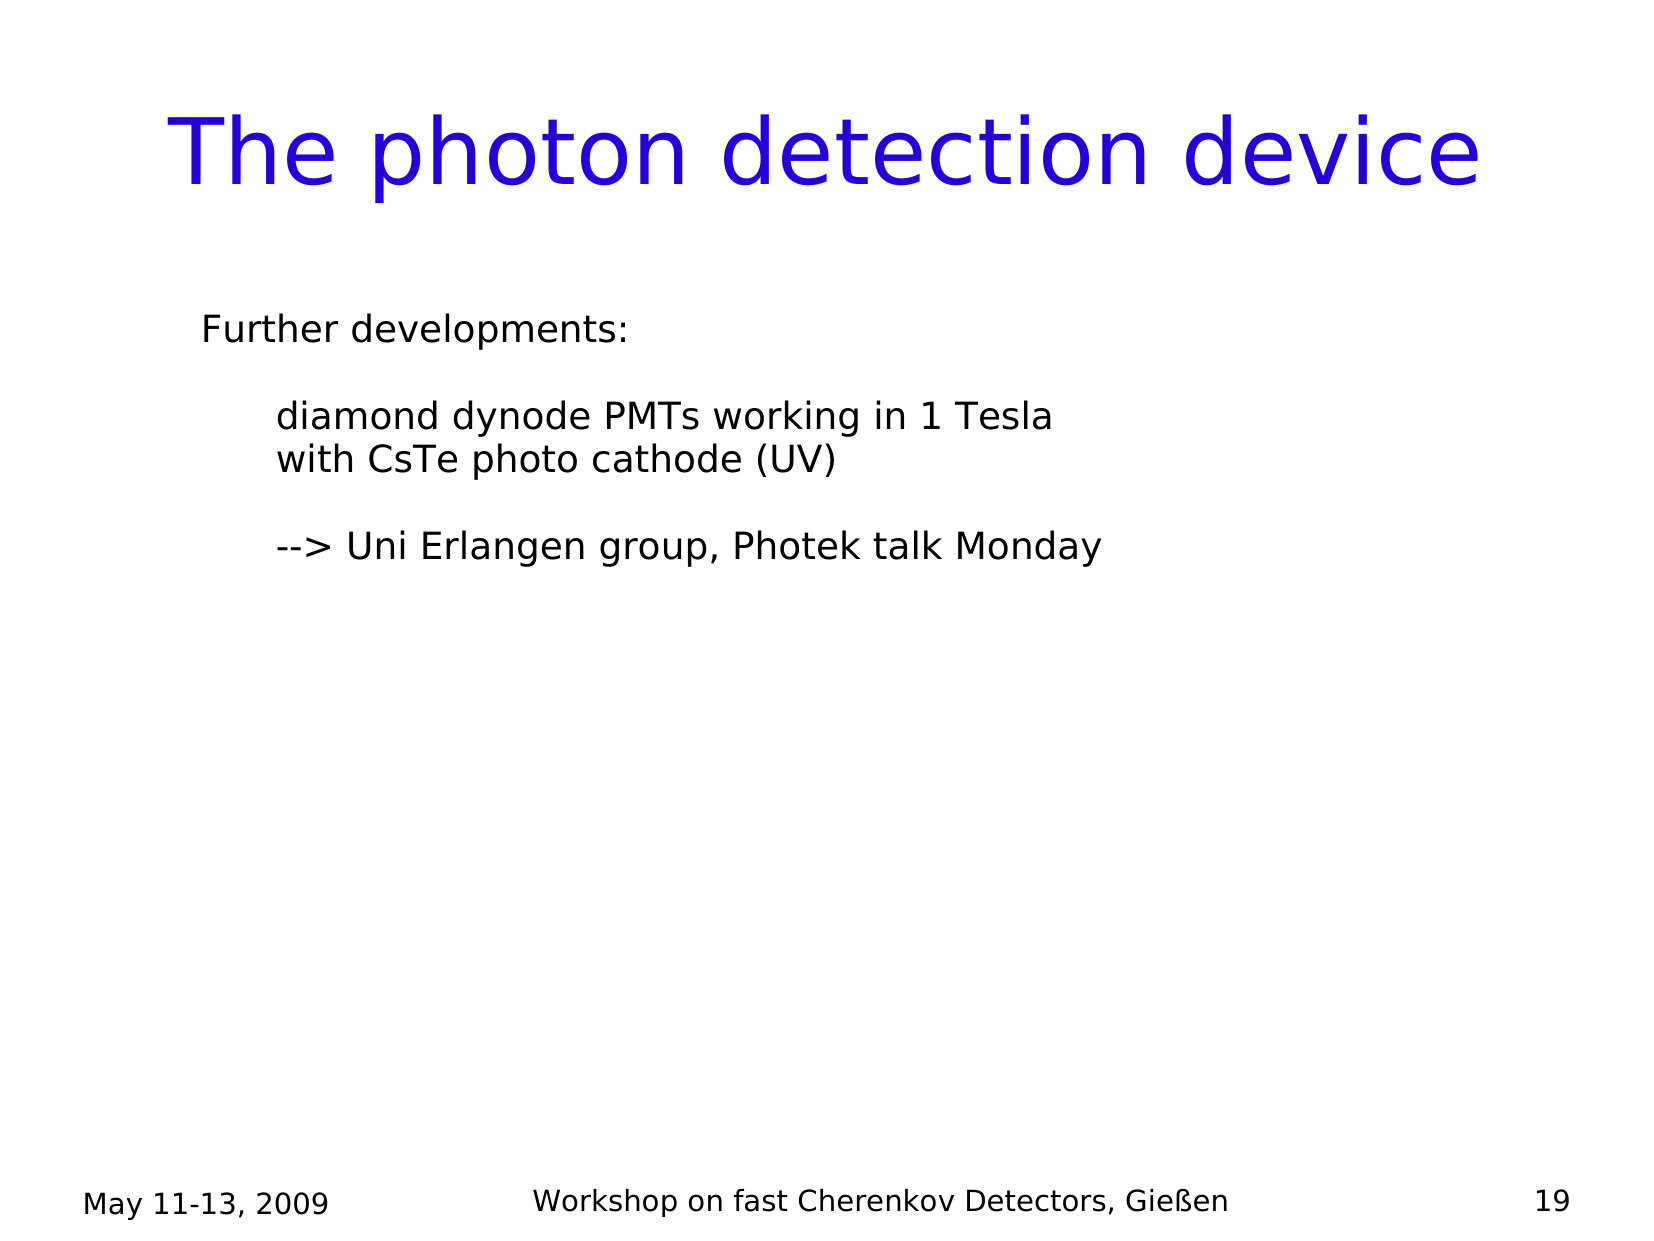

# The photon detection device
Further developments:
	diamond dynode PMTs working in 1 Tesla
	with CsTe photo cathode (UV)
	--> Uni Erlangen group, Photek talk Monday
Workshop on fast Cherenkov Detectors, Gießen
19
May 11-13, 2009